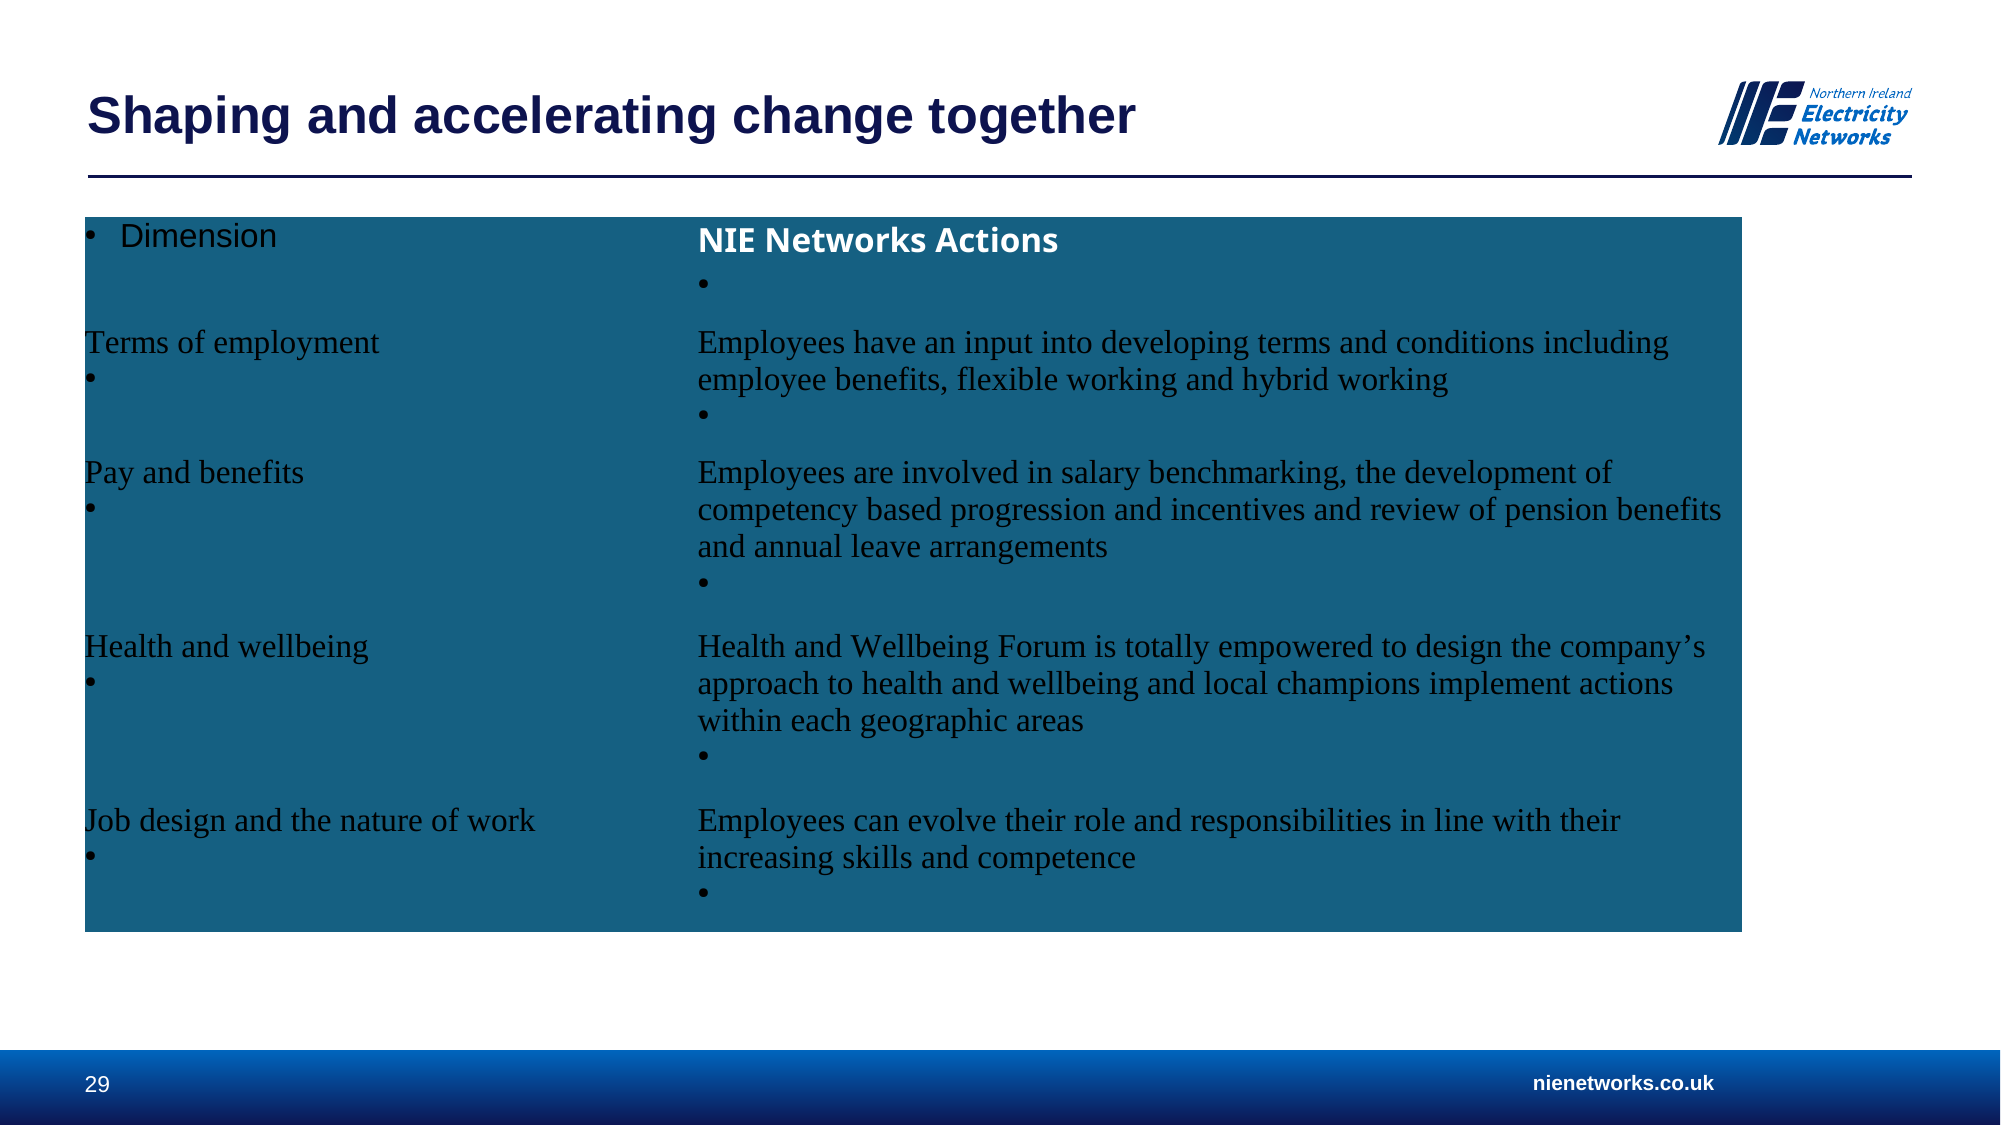

# Shaping and accelerating change together
| Dimension | NIE Networks Actions |
| --- | --- |
| Terms of employment | Employees have an input into developing terms and conditions including employee benefits, flexible working and hybrid working |
| Pay and benefits | Employees are involved in salary benchmarking, the development of competency based progression and incentives and review of pension benefits and annual leave arrangements |
| Health and wellbeing | Health and Wellbeing Forum is totally empowered to design the company’s approach to health and wellbeing and local champions implement actions within each geographic areas |
| Job design and the nature of work | Employees can evolve their role and responsibilities in line with their increasing skills and competence |